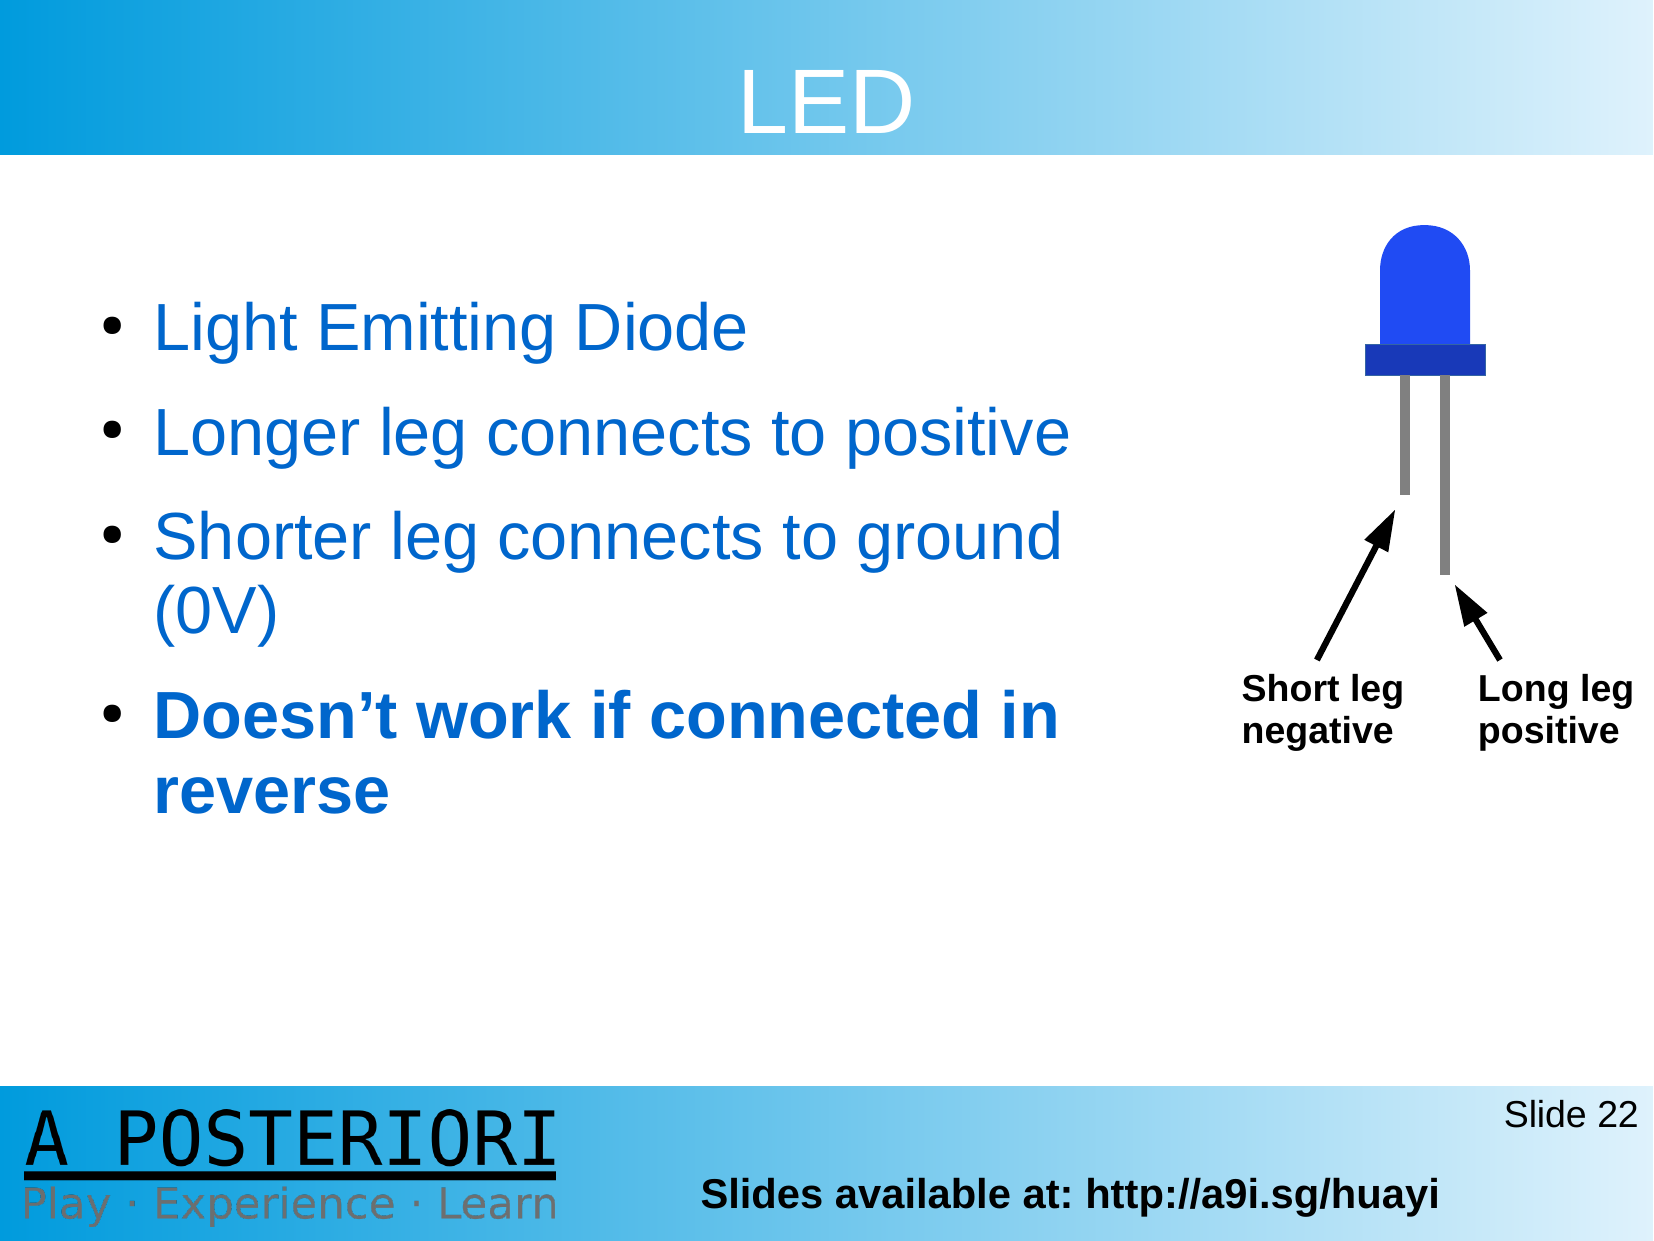

# LED
Light Emitting Diode
Longer leg connects to positive
Shorter leg connects to ground (0V)
Doesn’t work if connected in reverse
Short leg negative
Long leg positive